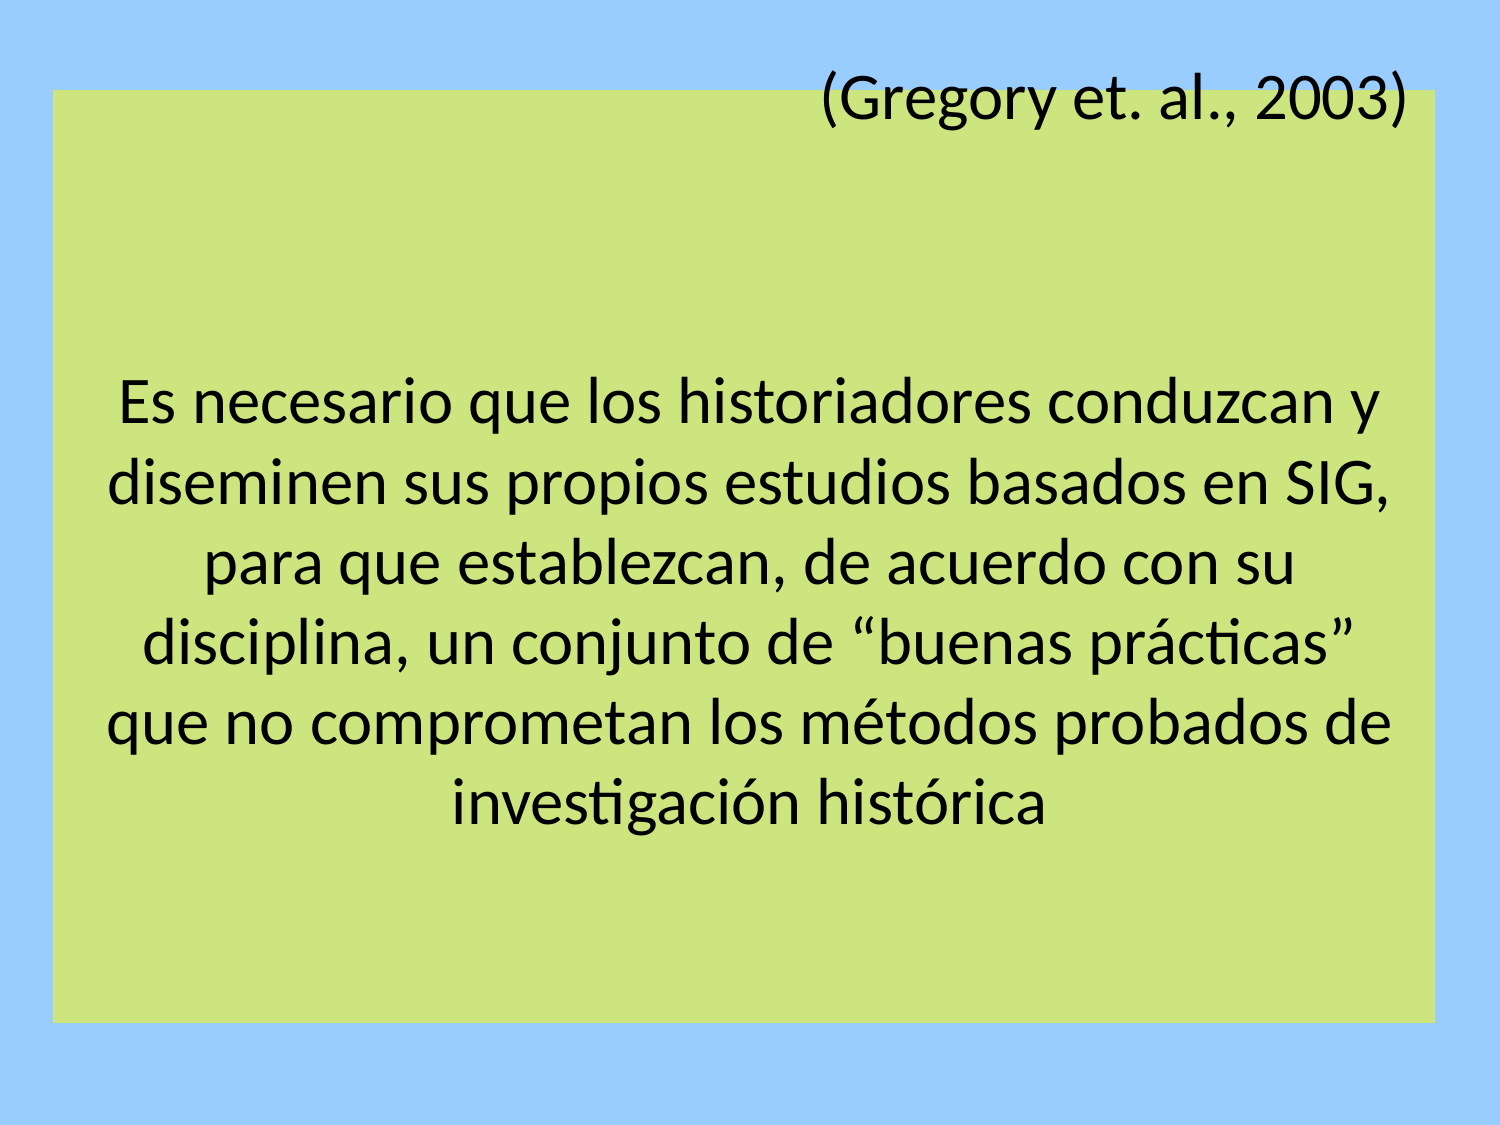

# (Gregory et. al., 2003)
Es necesario que los historiadores conduzcan y diseminen sus propios estudios basados en SIG, para que establezcan, de acuerdo con su disciplina, un conjunto de “buenas prácticas” que no comprometan los métodos probados de investigación histórica